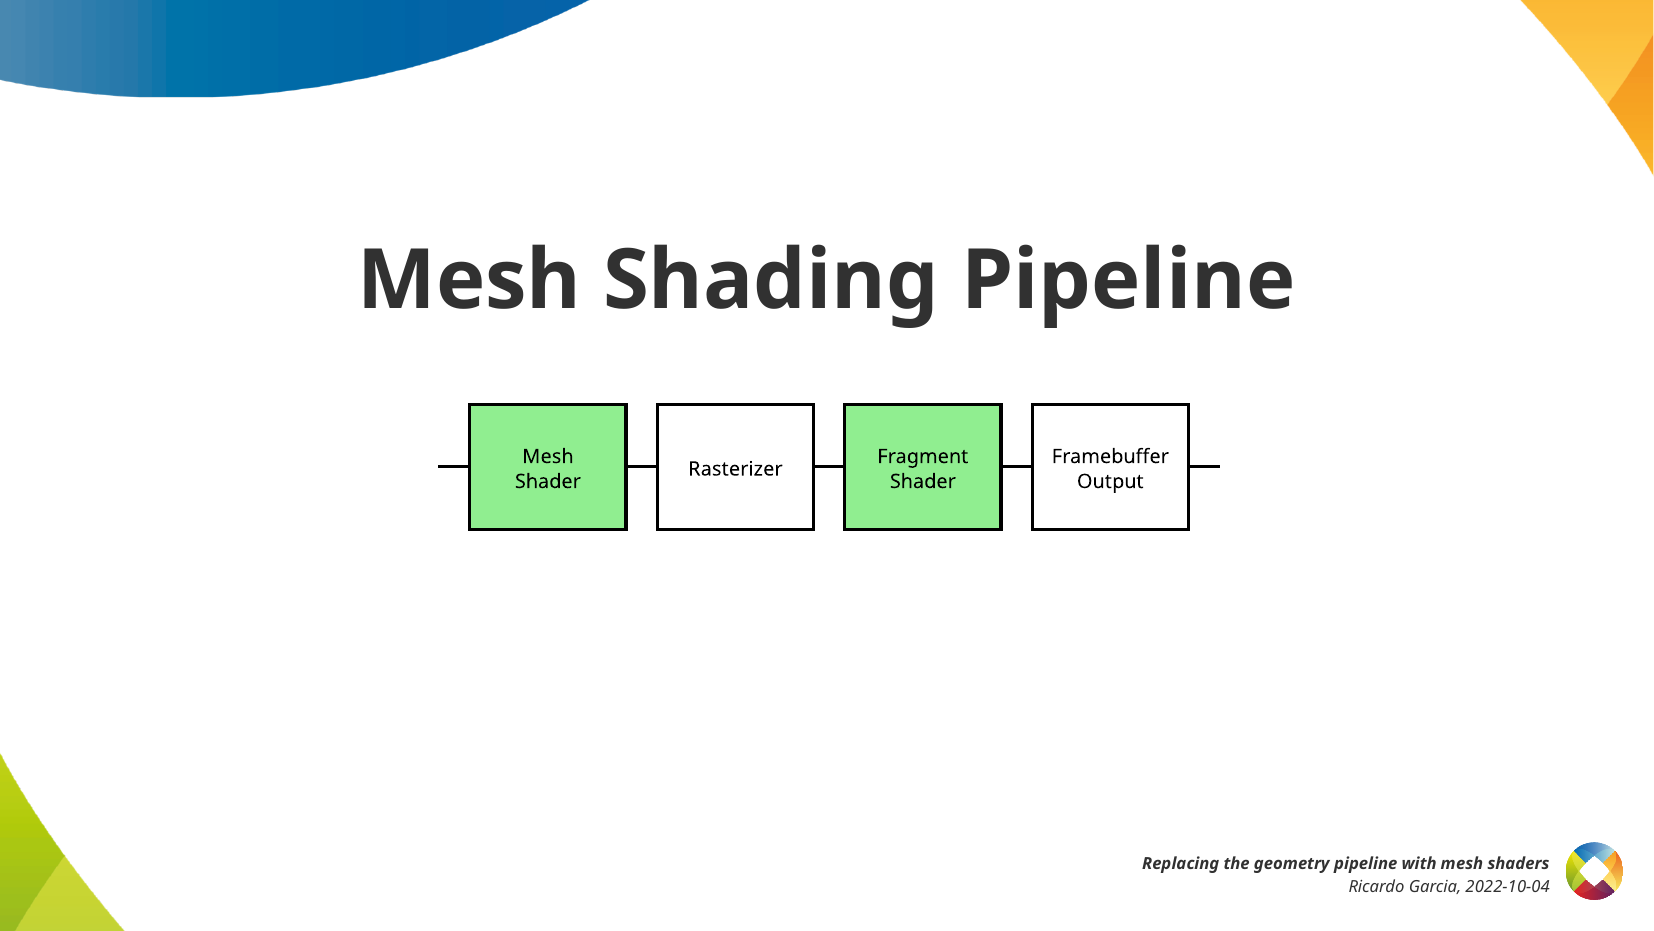

Mesh Shading Pipeline
Replacing the geometry pipeline with mesh shaders
Ricardo Garcia, 2022-10-04